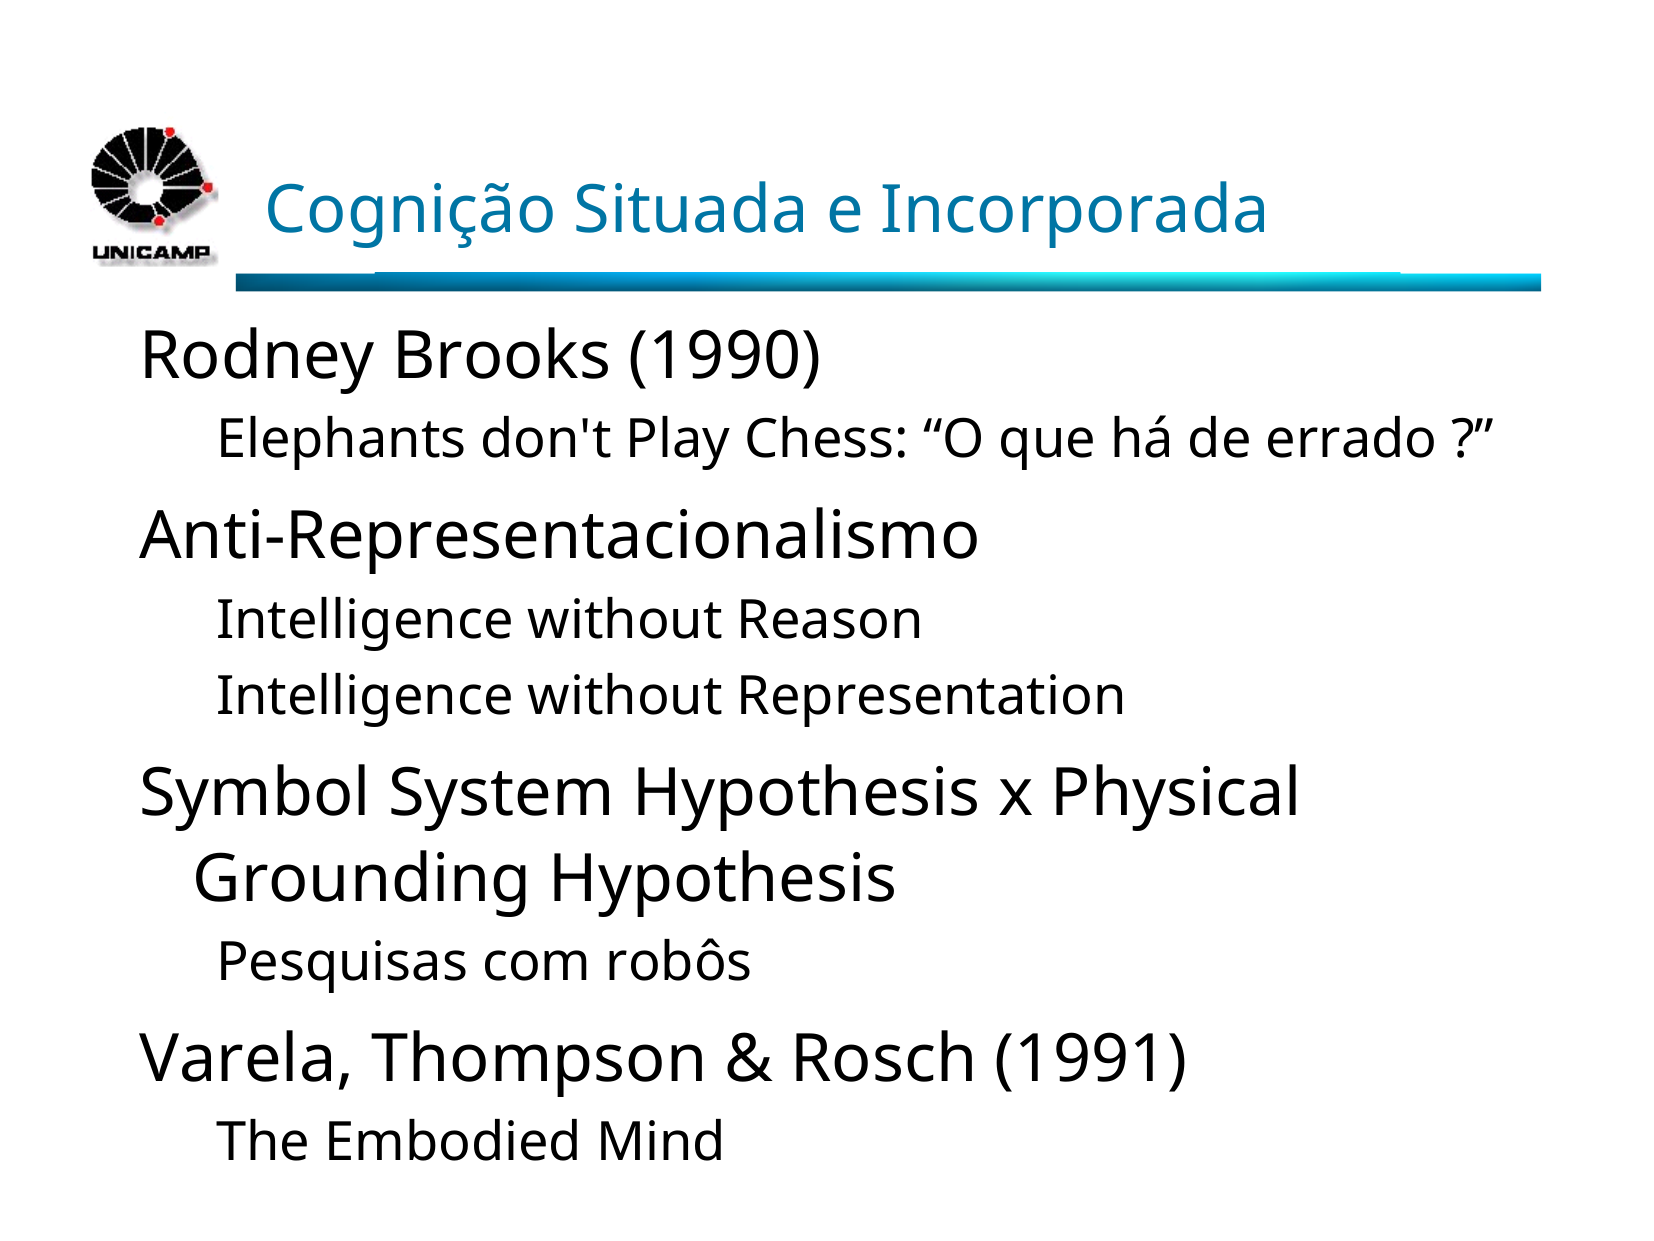

# Cognição Situada e Incorporada
Rodney Brooks (1990)
Elephants don't Play Chess: “O que há de errado ?”
Anti-Representacionalismo
Intelligence without Reason
Intelligence without Representation
Symbol System Hypothesis x Physical Grounding Hypothesis
Pesquisas com robôs
Varela, Thompson & Rosch (1991)
The Embodied Mind